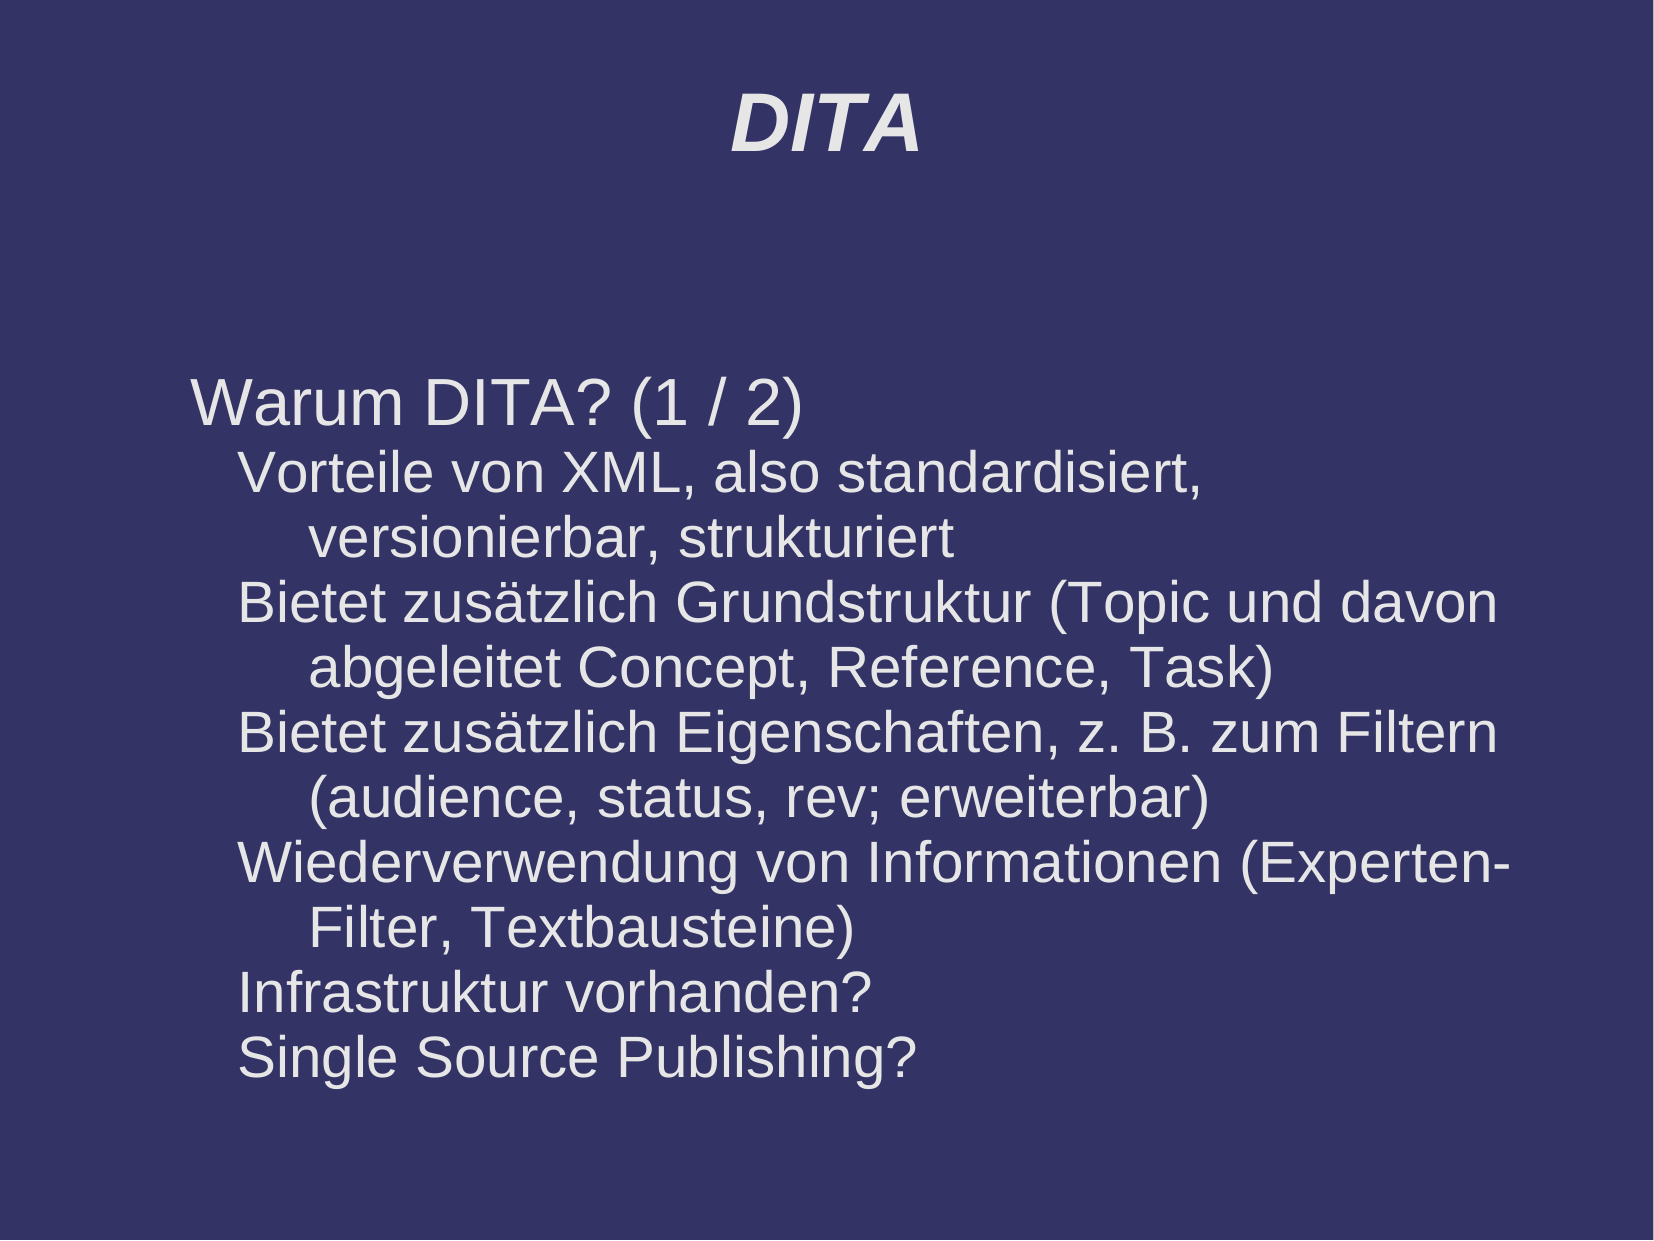

# DITA
Warum DITA? (1 / 2)
Vorteile von XML, also standardisiert, versionierbar, strukturiert
Bietet zusätzlich Grundstruktur (Topic und davon abgeleitet Concept, Reference, Task)
Bietet zusätzlich Eigenschaften, z. B. zum Filtern (audience, status, rev; erweiterbar)
Wiederverwendung von Informationen (Experten-Filter, Textbausteine)
Infrastruktur vorhanden?
Single Source Publishing?